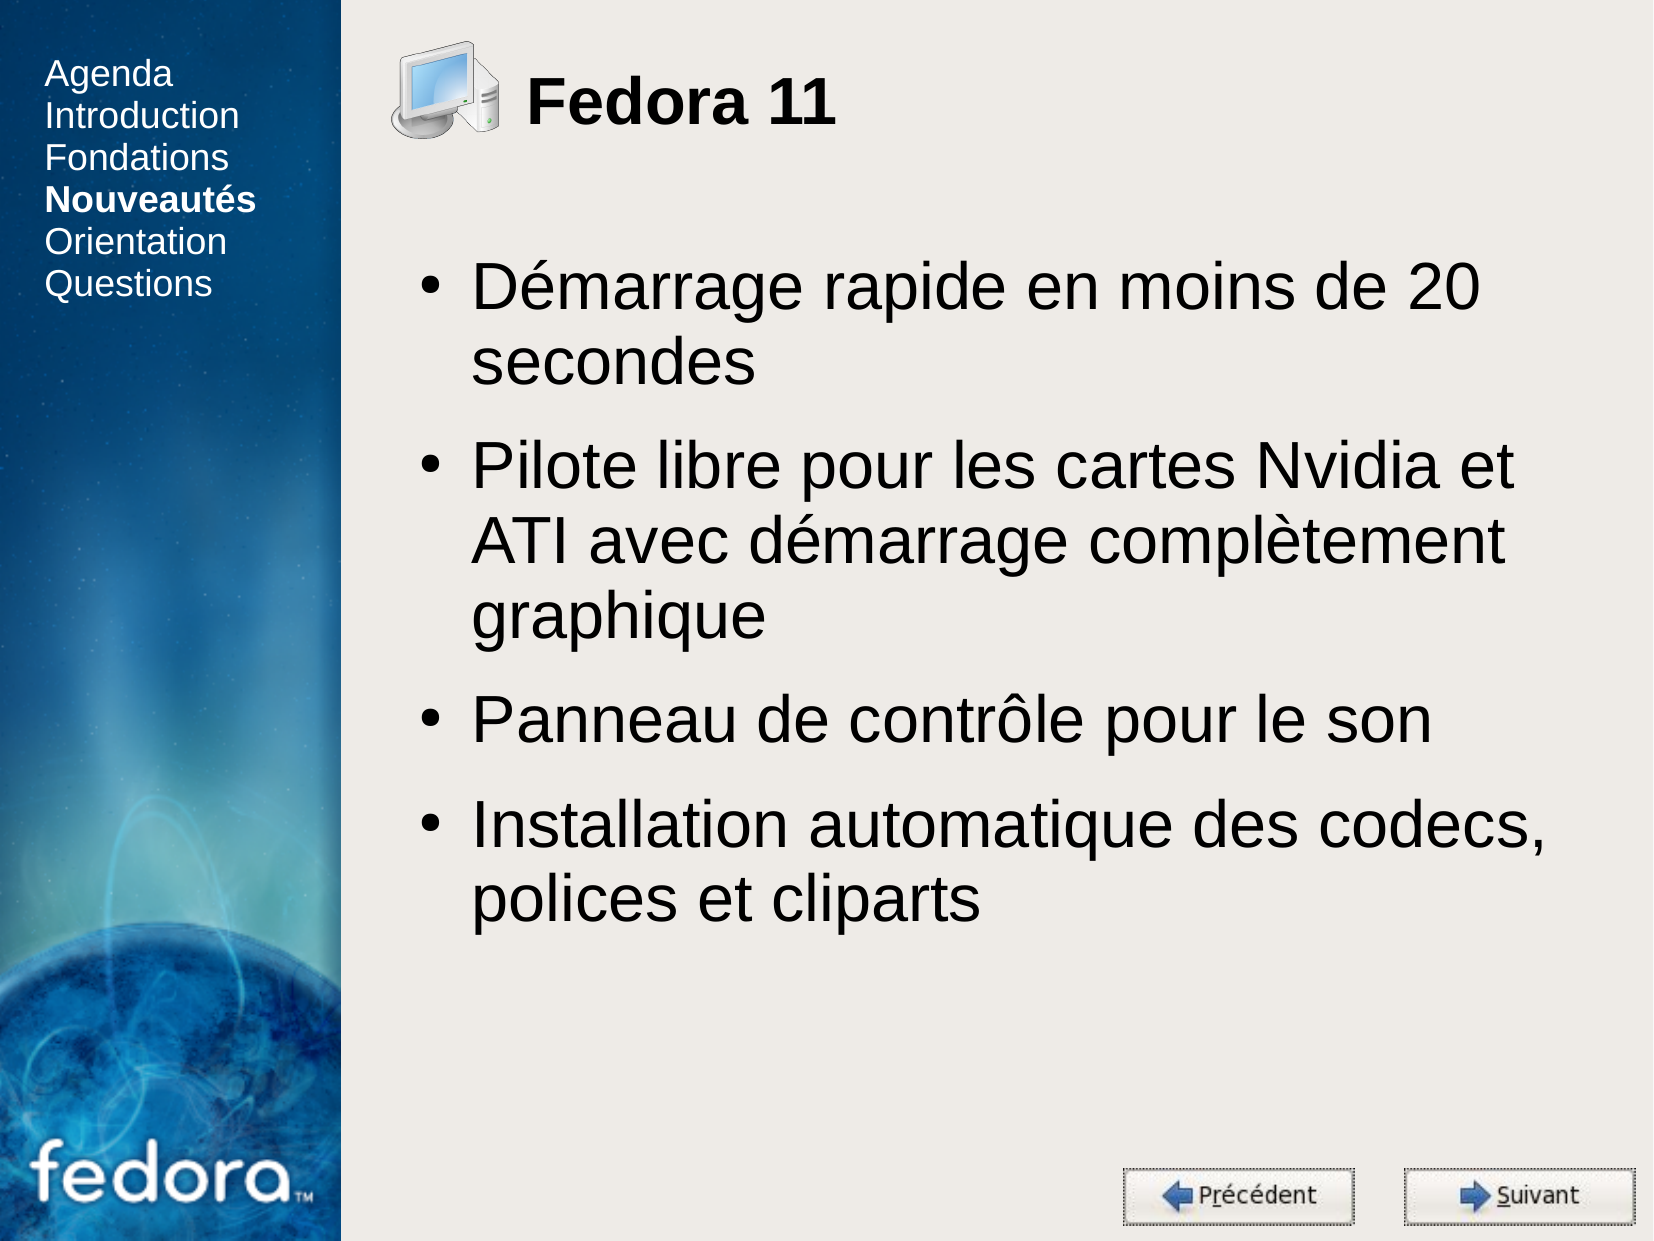

Agenda
Introduction
Fondations
Nouveautés
Orientation
Questions
Fedora 11
# Démarrage rapide en moins de 20 secondes
Pilote libre pour les cartes Nvidia et ATI avec démarrage complètement graphique
Panneau de contrôle pour le son
Installation automatique des codecs, polices et cliparts